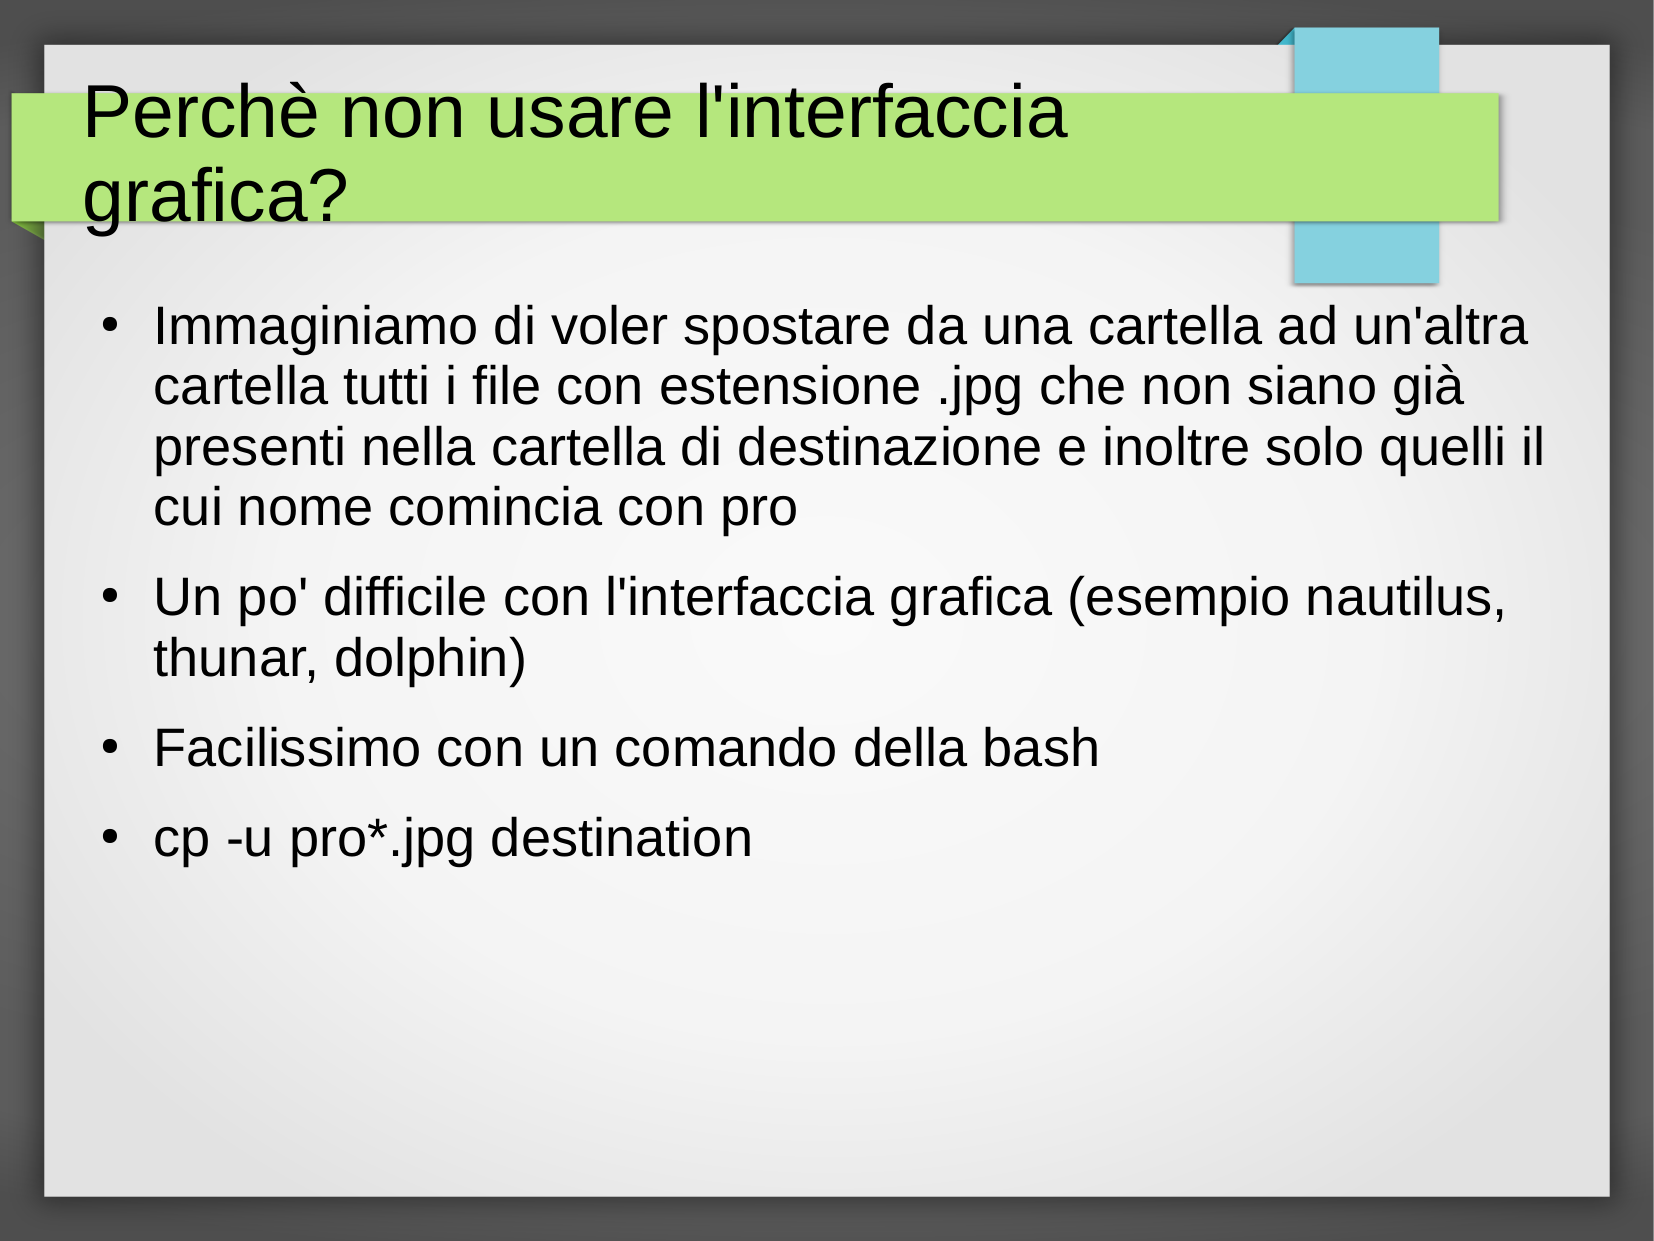

# Perchè non usare l'interfaccia grafica?
Immaginiamo di voler spostare da una cartella ad un'altra cartella tutti i file con estensione .jpg che non siano già presenti nella cartella di destinazione e inoltre solo quelli il cui nome comincia con pro
Un po' difficile con l'interfaccia grafica (esempio nautilus, thunar, dolphin)
Facilissimo con un comando della bash
cp -u pro*.jpg destination